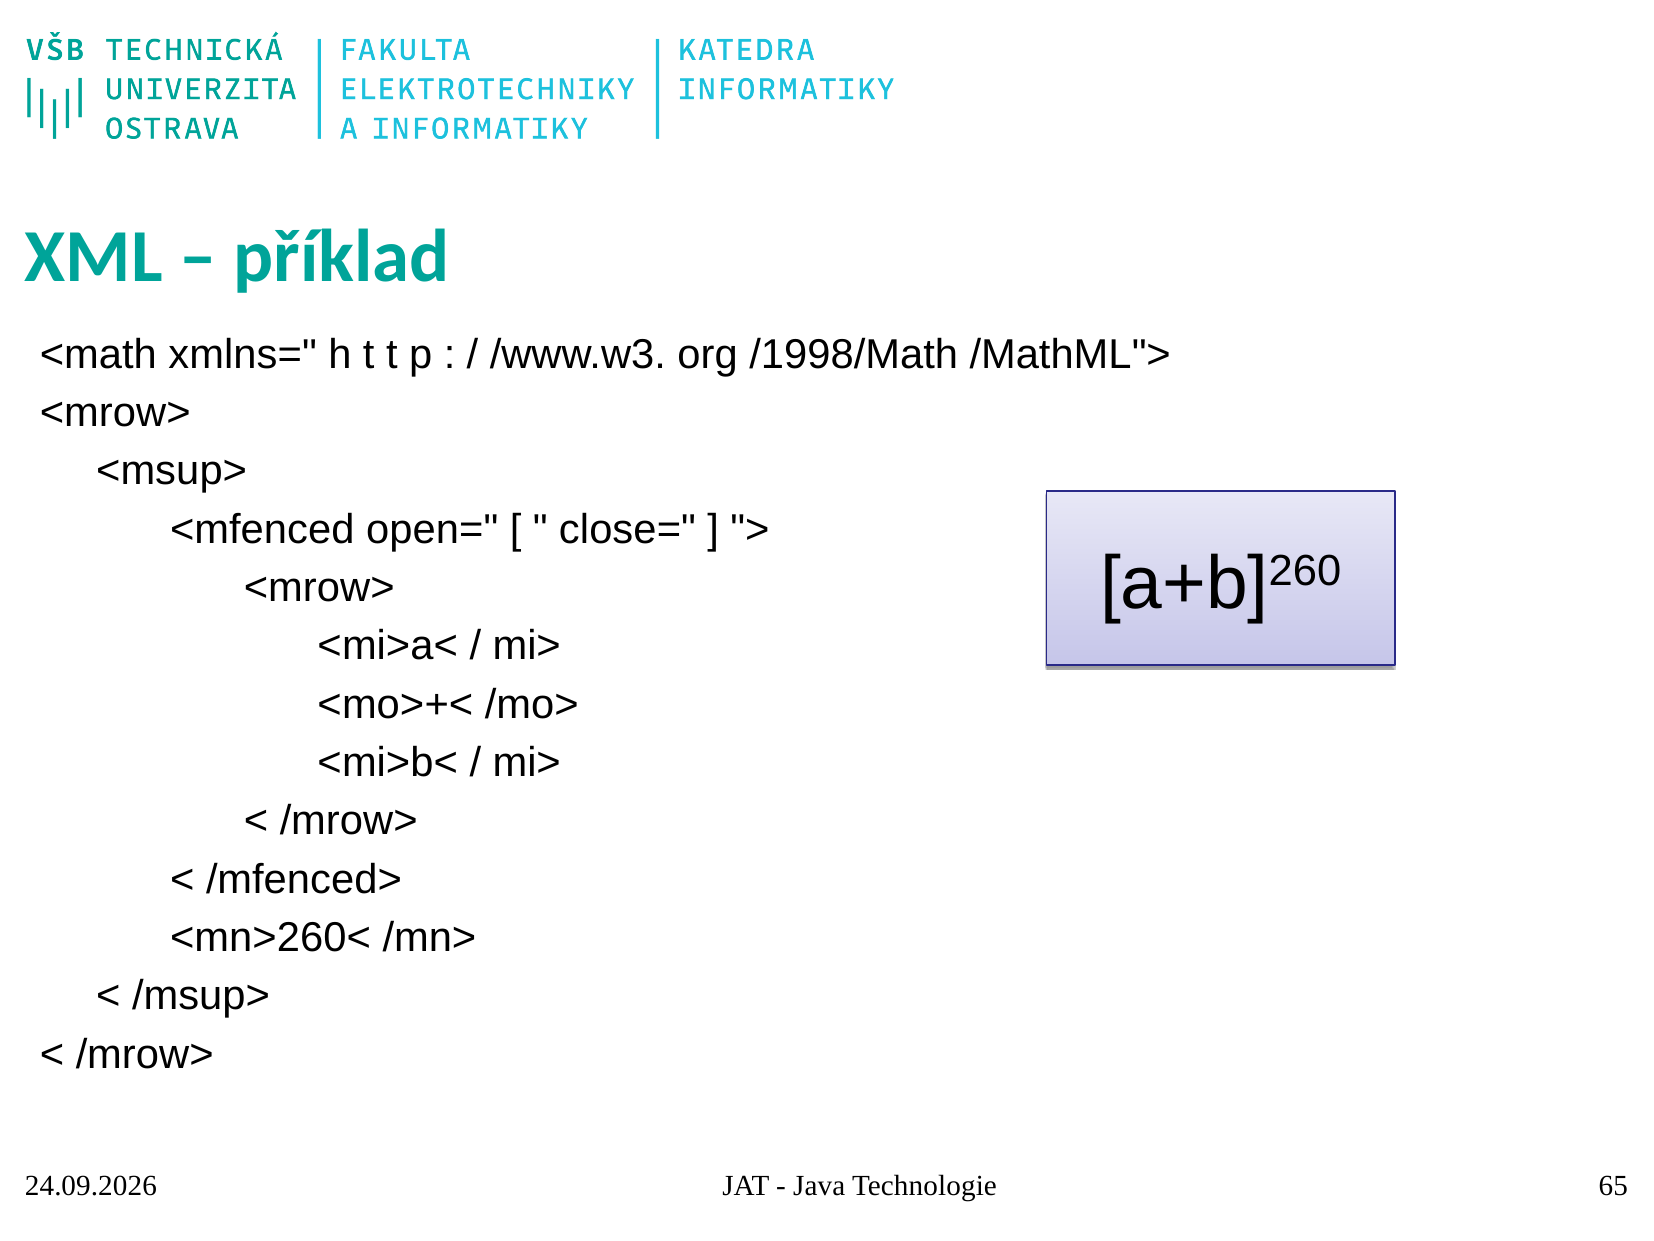

XML – příklad
# <math xmlns=" h t t p : / /www.w3. org /1998/Math /MathML">
<mrow>
	<msup>
		<mfenced open=" [ " close=" ] ">
			<mrow>
				<mi>a< / mi>
				<mo>+< /mo>
				<mi>b< / mi>
			< /mrow>
		< /mfenced>
		<mn>260< /mn>
	< /msup>
< /mrow>
[a+b]260
JAT - Java Technologie
65